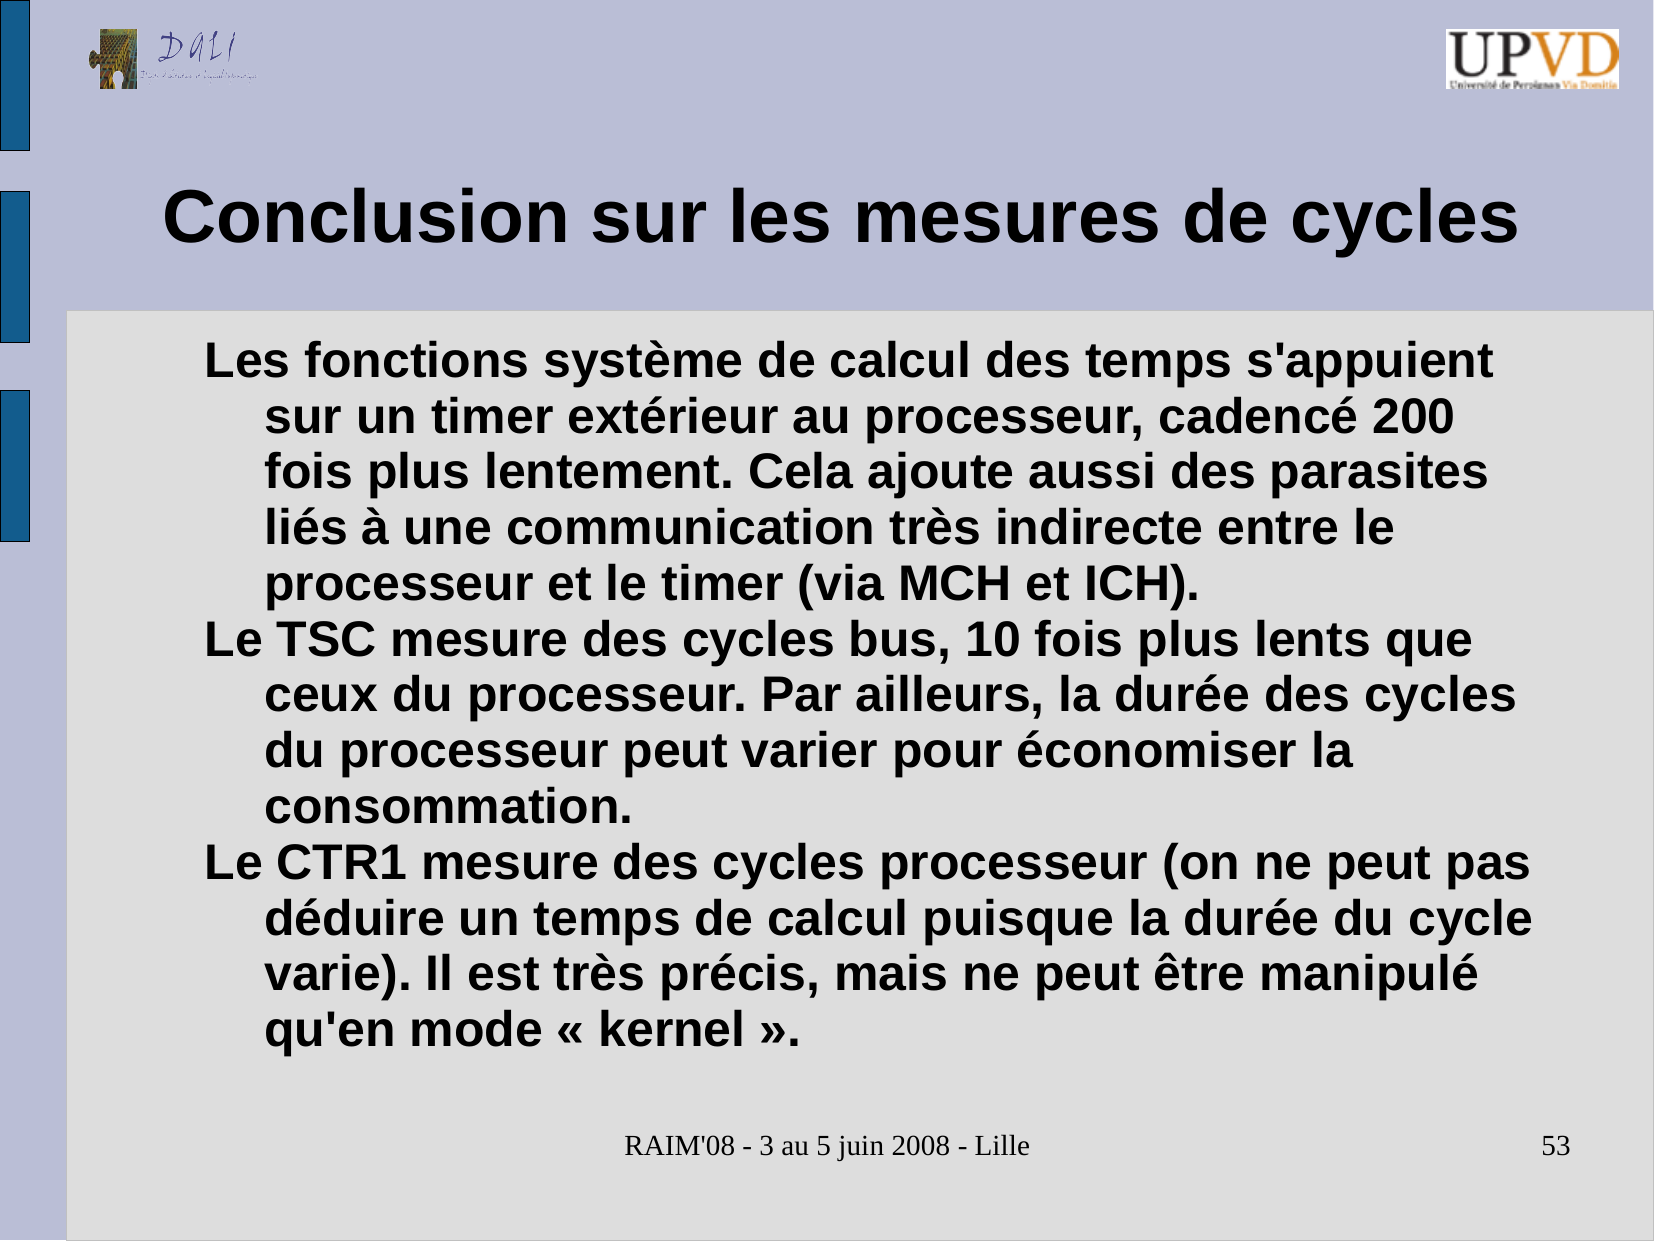

Conclusion sur les mesures de cycles
 Les fonctions système de calcul des temps s'appuient
	sur un timer extérieur au processeur, cadencé 200
	fois plus lentement. Cela ajoute aussi des parasites
	liés à une communication très indirecte entre le
	processeur et le timer (via MCH et ICH).
 Le TSC mesure des cycles bus, 10 fois plus lents que
	ceux du processeur. Par ailleurs, la durée des cycles
	du processeur peut varier pour économiser la
	consommation.
 Le CTR1 mesure des cycles processeur (on ne peut pas
	déduire un temps de calcul puisque la durée du cycle
	varie). Il est très précis, mais ne peut être manipulé
	qu'en mode « kernel ».
RAIM'08 - 3 au 5 juin 2008 - Lille
53